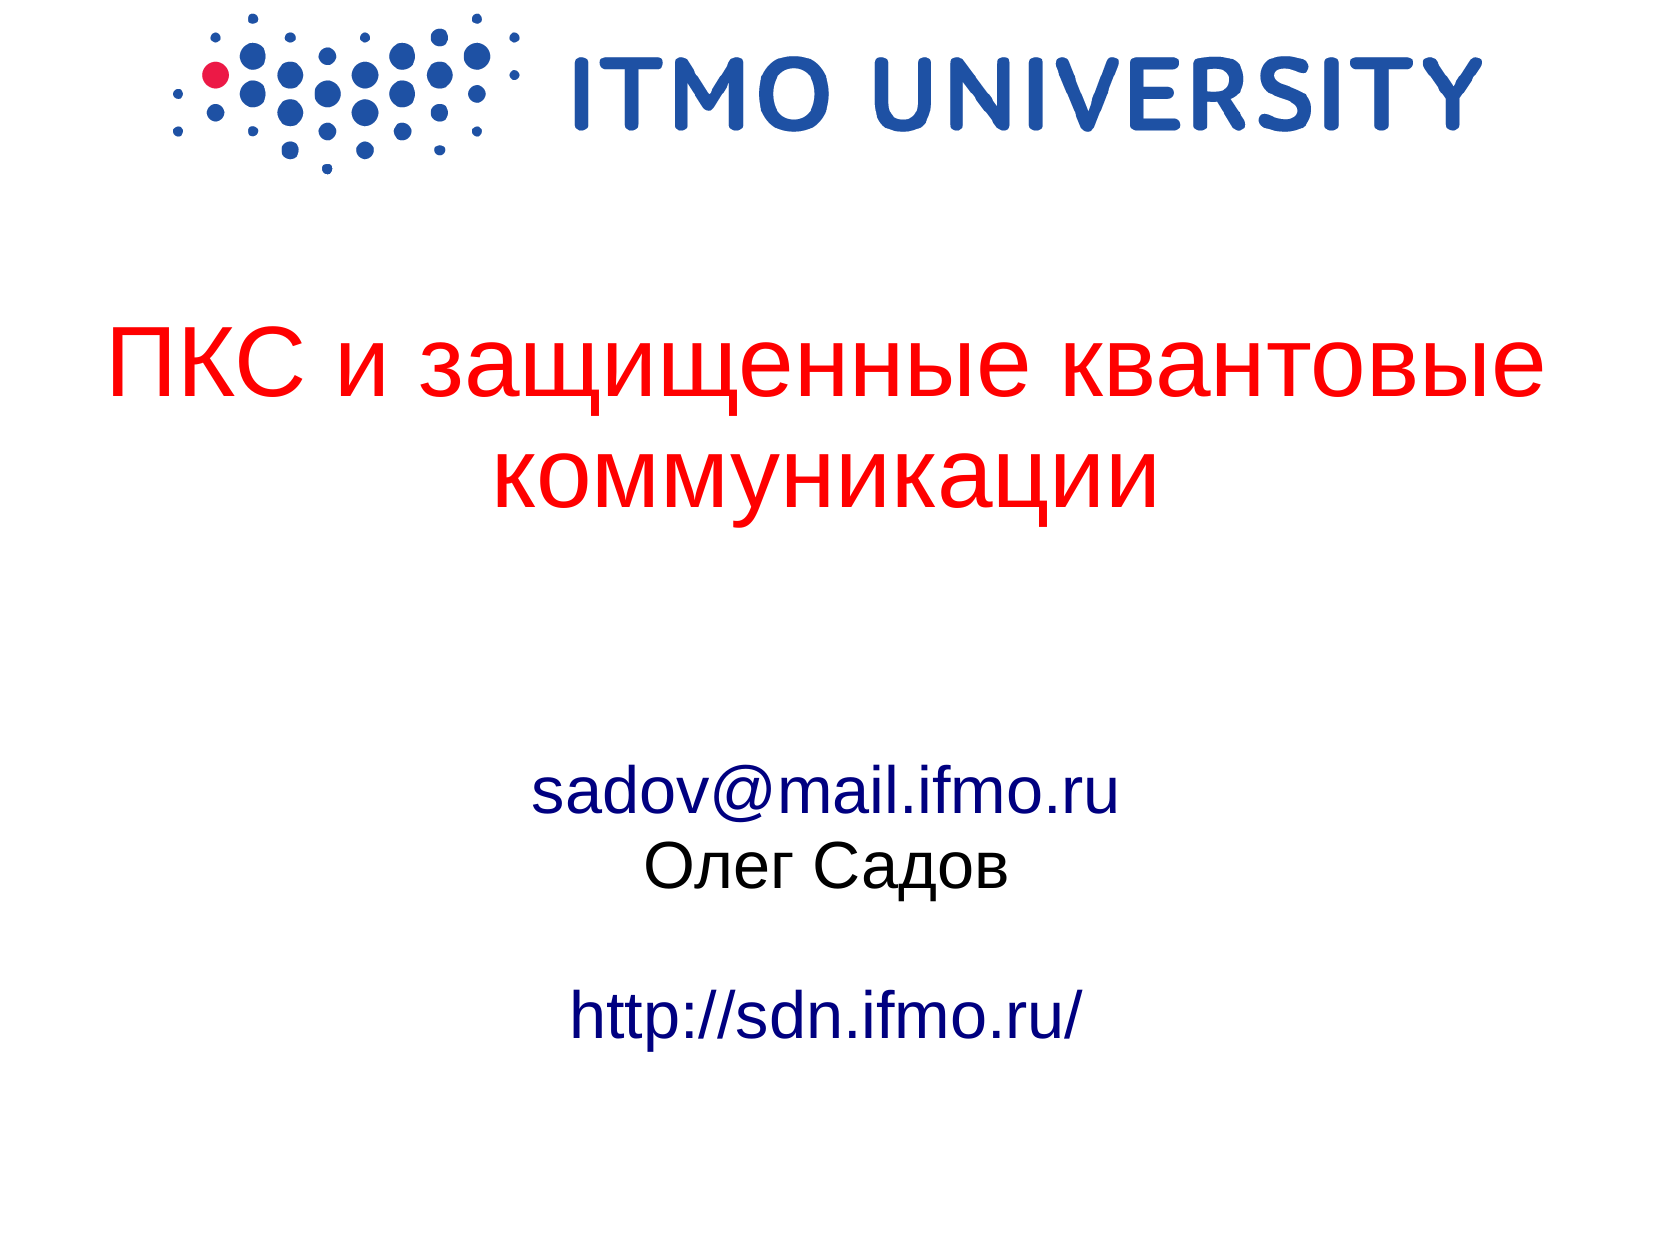

# ПКС и защищенные квантовые коммуникации
sadov@mail.ifmo.ru
Олег Садов
http://sdn.ifmo.ru/